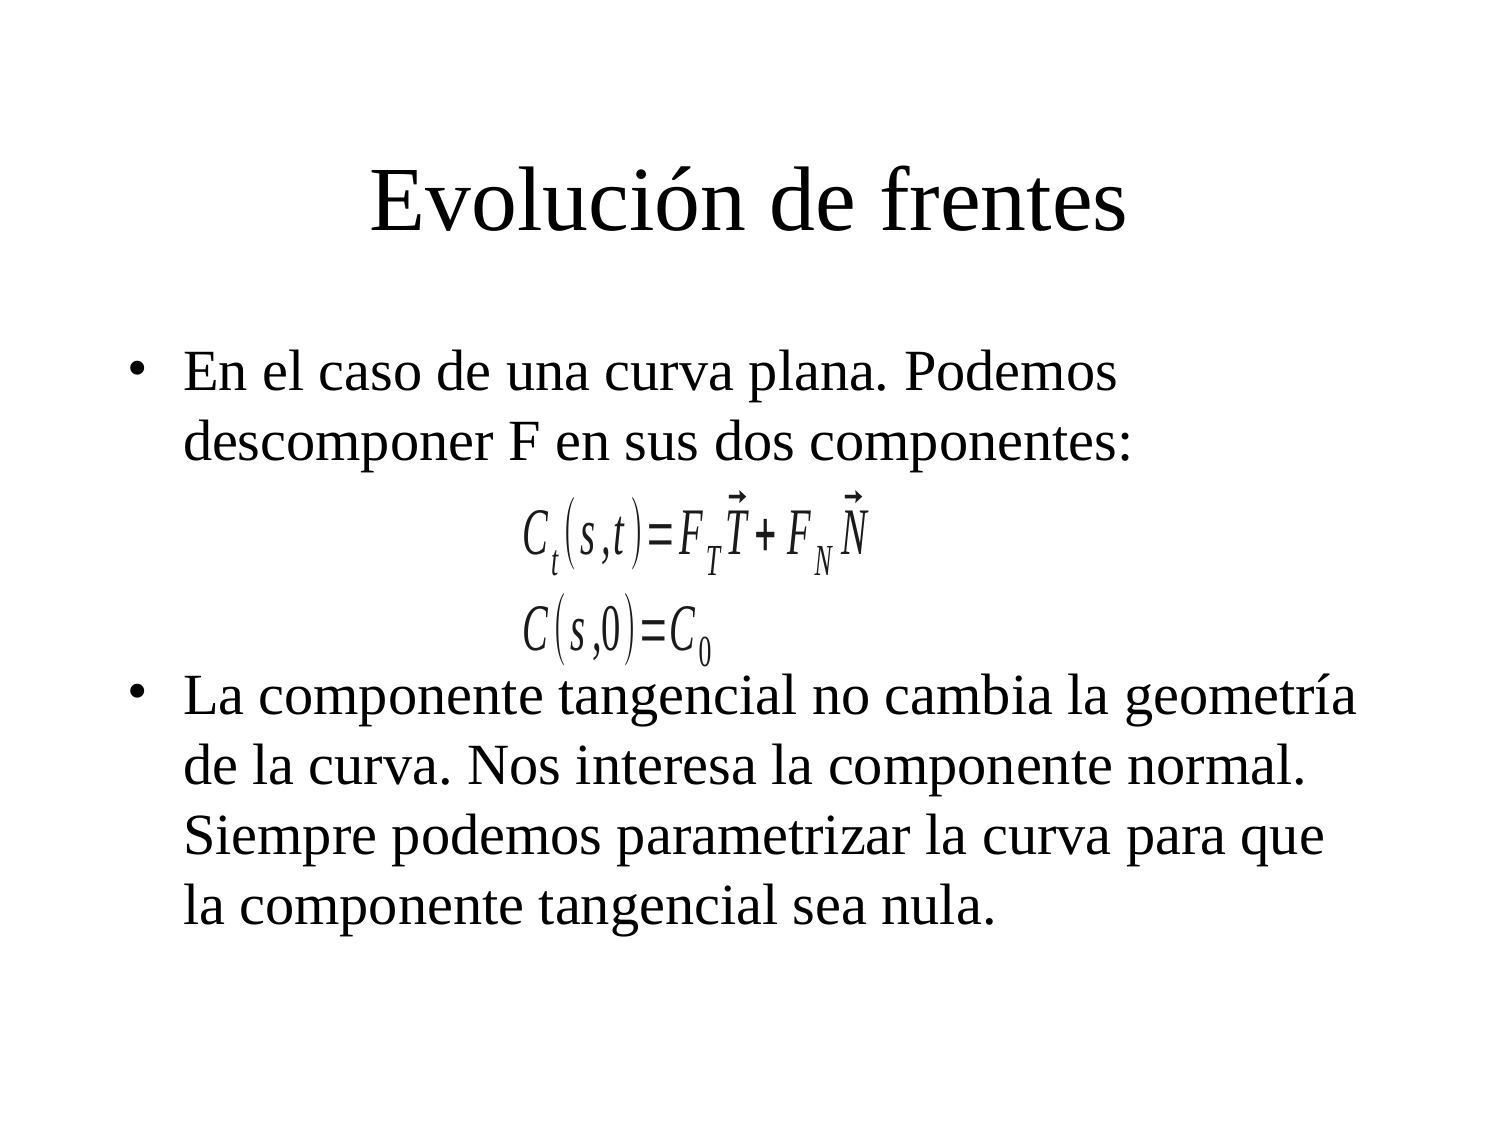

Evolución de frentes
En el caso de una curva plana. Podemos descomponer F en sus dos componentes:
La componente tangencial no cambia la geometría de la curva. Nos interesa la componente normal. Siempre podemos parametrizar la curva para que la componente tangencial sea nula.